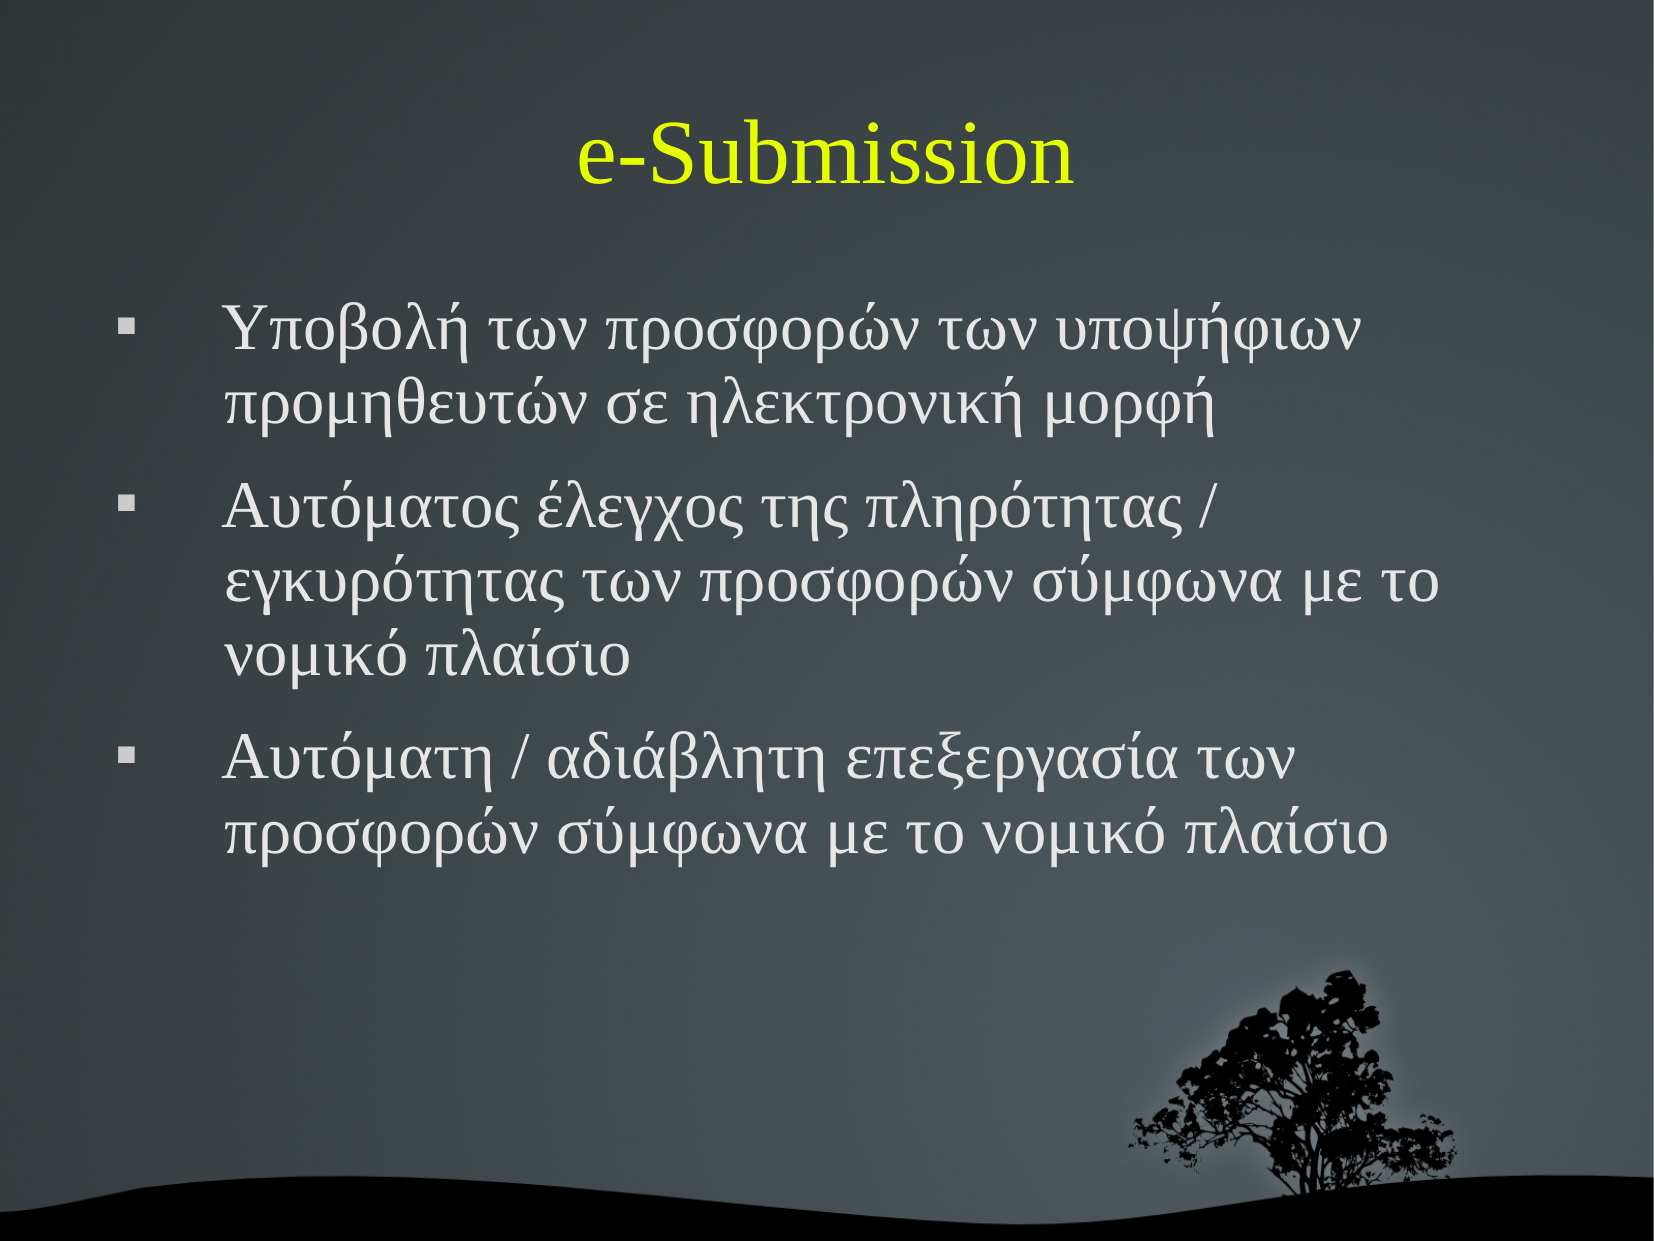

# e-Submission
 Υποβολή των προσφορών των υποψήφιων προμηθευτών σε ηλεκτρονική μορφή
 Αυτόματος έλεγχος της πληρότητας / εγκυρότητας των προσφορών σύμφωνα με το νομικό πλαίσιο
 Αυτόματη / αδιάβλητη επεξεργασία των προσφορών σύμφωνα με το νομικό πλαίσιο